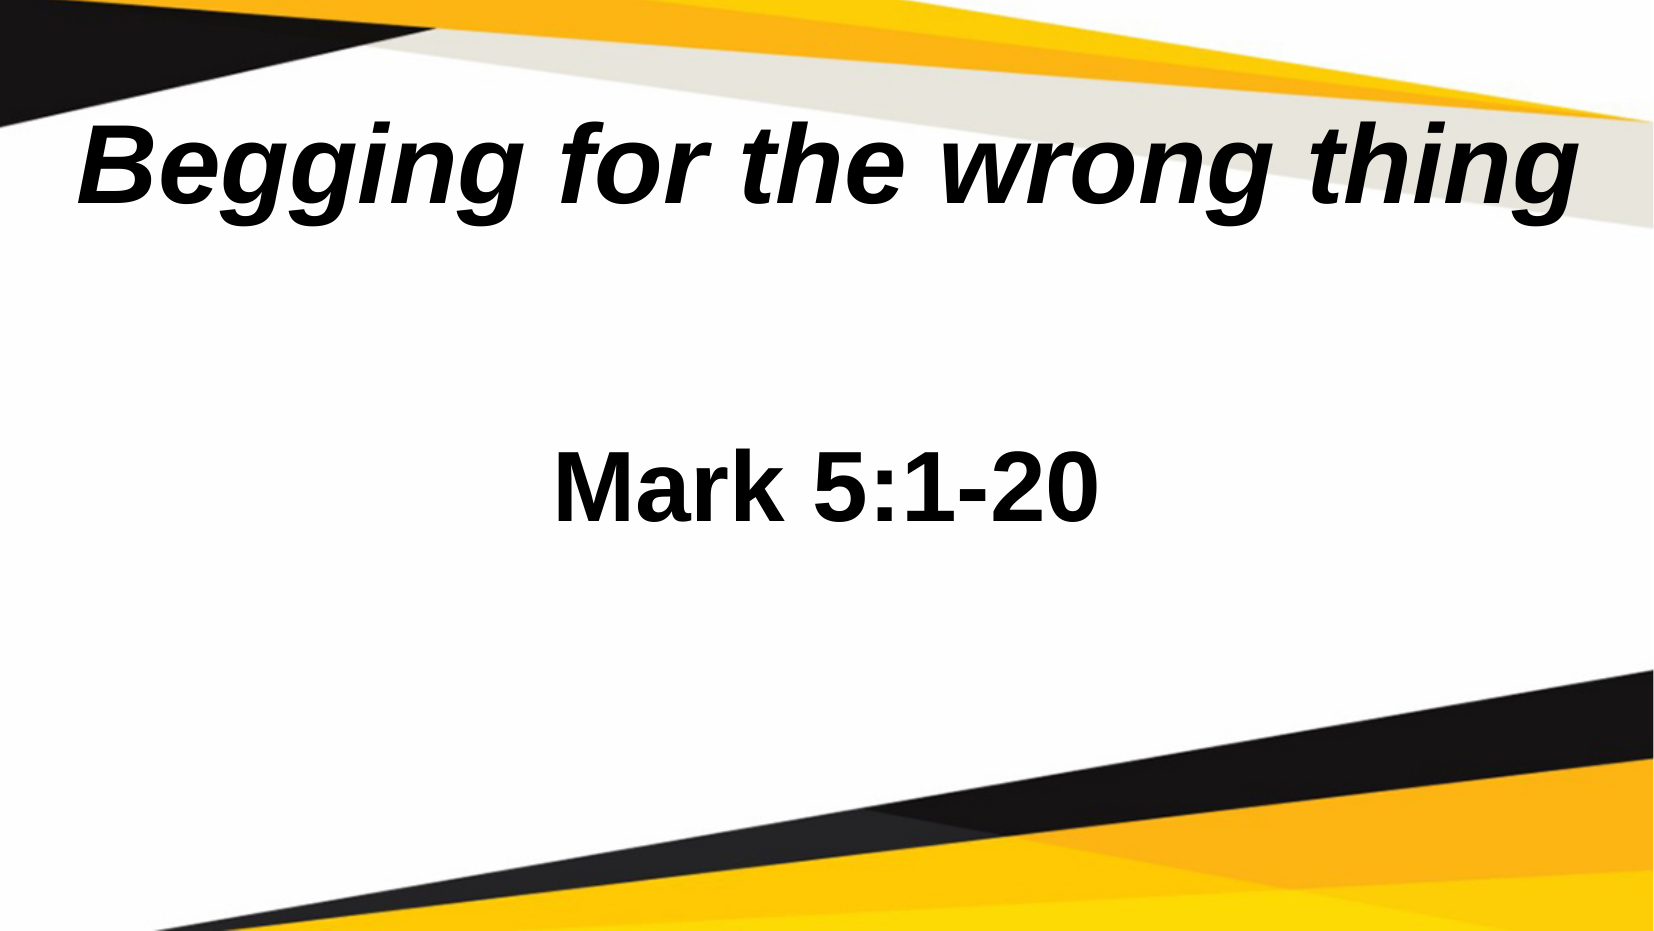

# Begging for the wrong thing
Mark 5:1-20